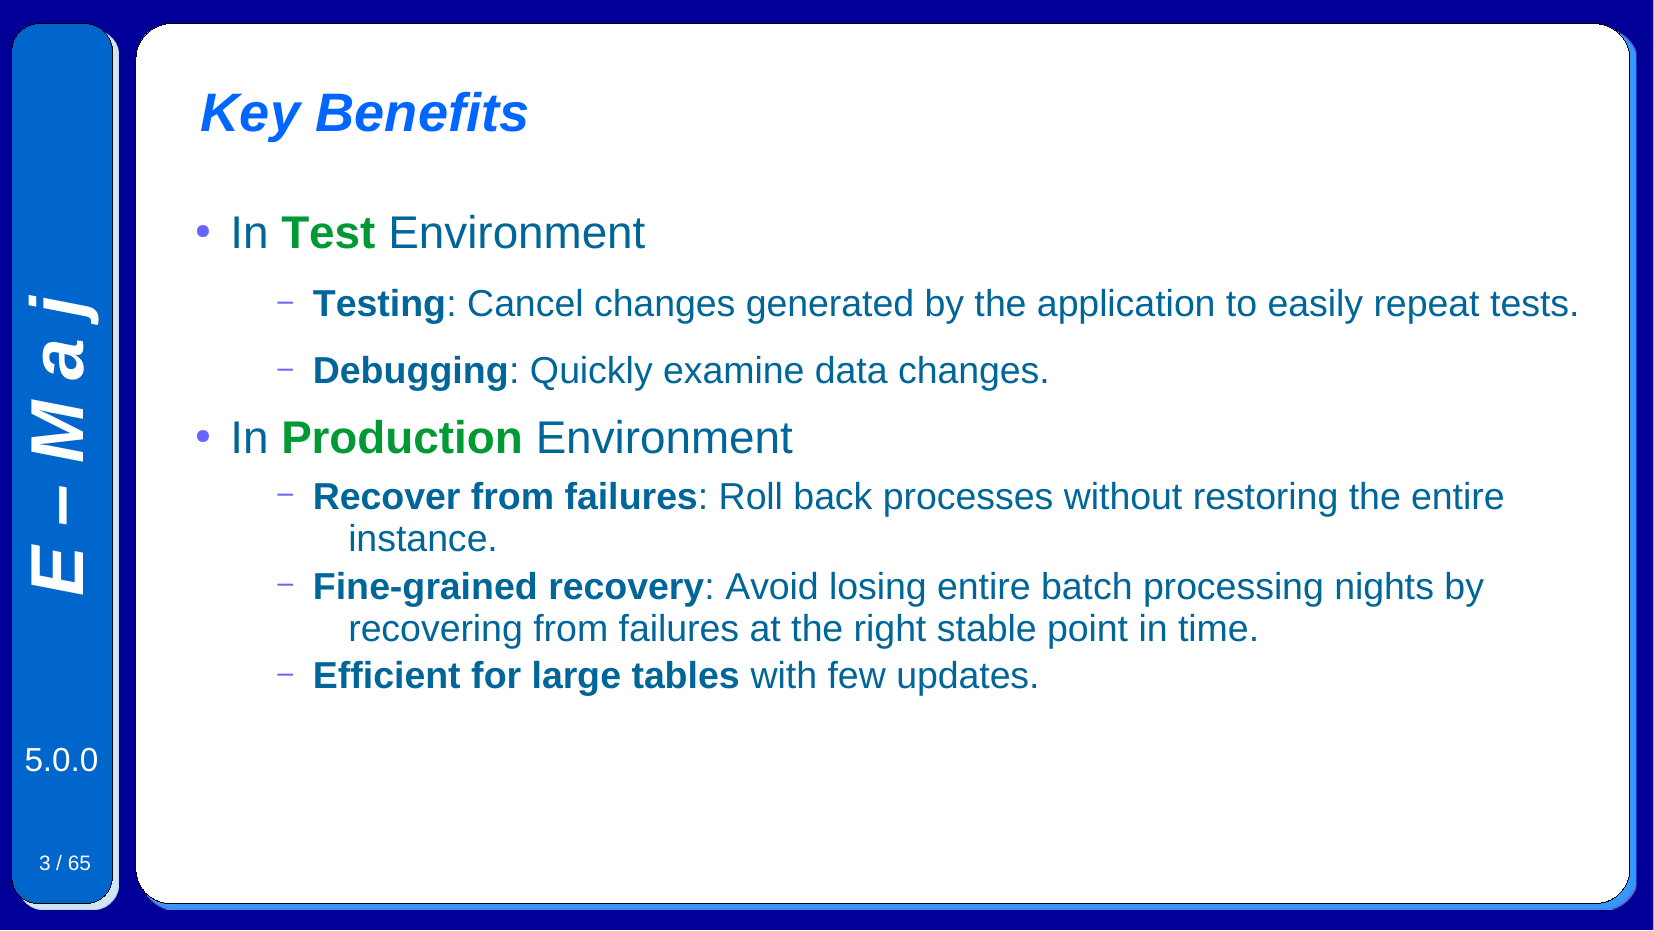

# Key Benefits
In Test Environment
Testing: Cancel changes generated by the application to easily repeat tests.
Debugging: Quickly examine data changes.
In Production Environment
Recover from failures: Roll back processes without restoring the entire instance.
Fine-grained recovery: Avoid losing entire batch processing nights by recovering from failures at the right stable point in time.
Efficient for large tables with few updates.